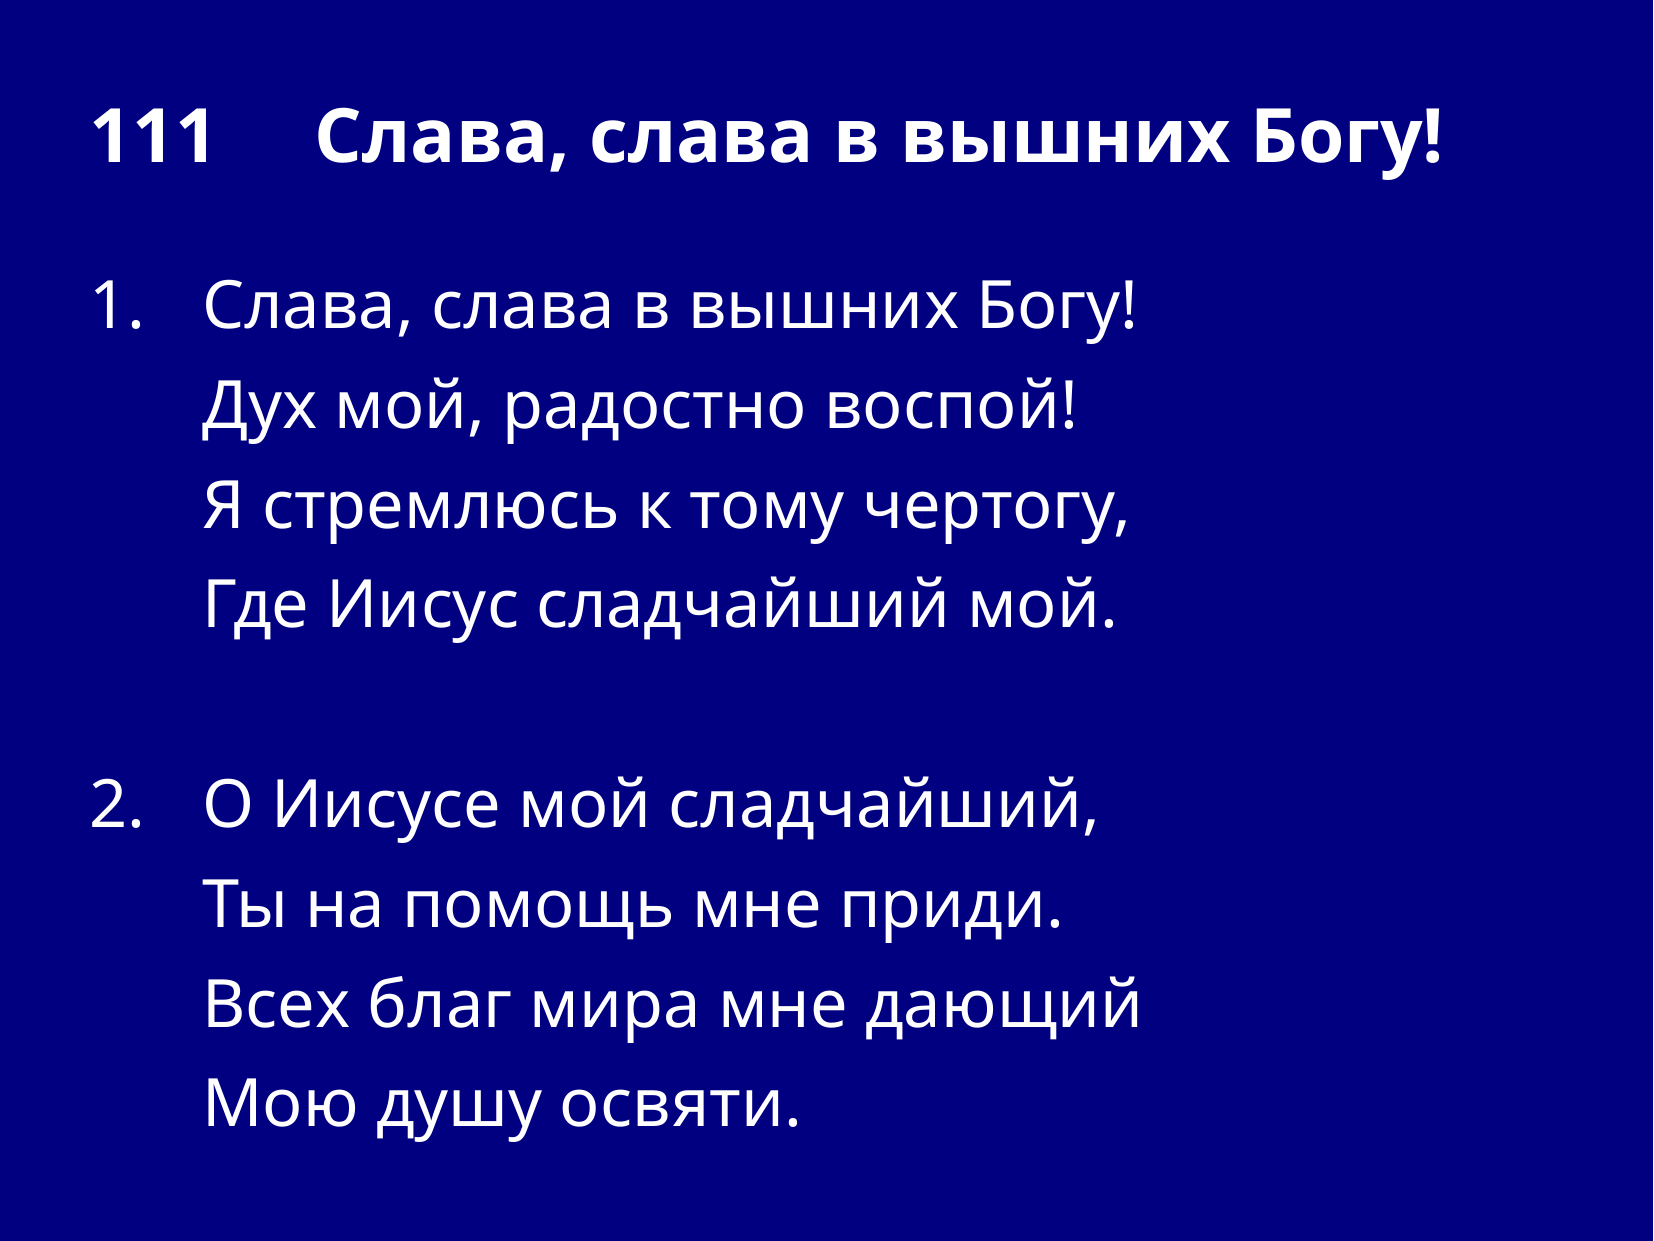

111	Слава, слава в вышних Богу!
1.	Слава, слава в вышних Богу!
	Дух мой, радостно воспой!
	Я стремлюсь к тому чертогу,
	Где Иисус сладчайший мой.
2.	О Иисусе мой сладчайший,
	Ты на помощь мне приди.
	Всех благ мира мне дающий
	Мою душу освяти.